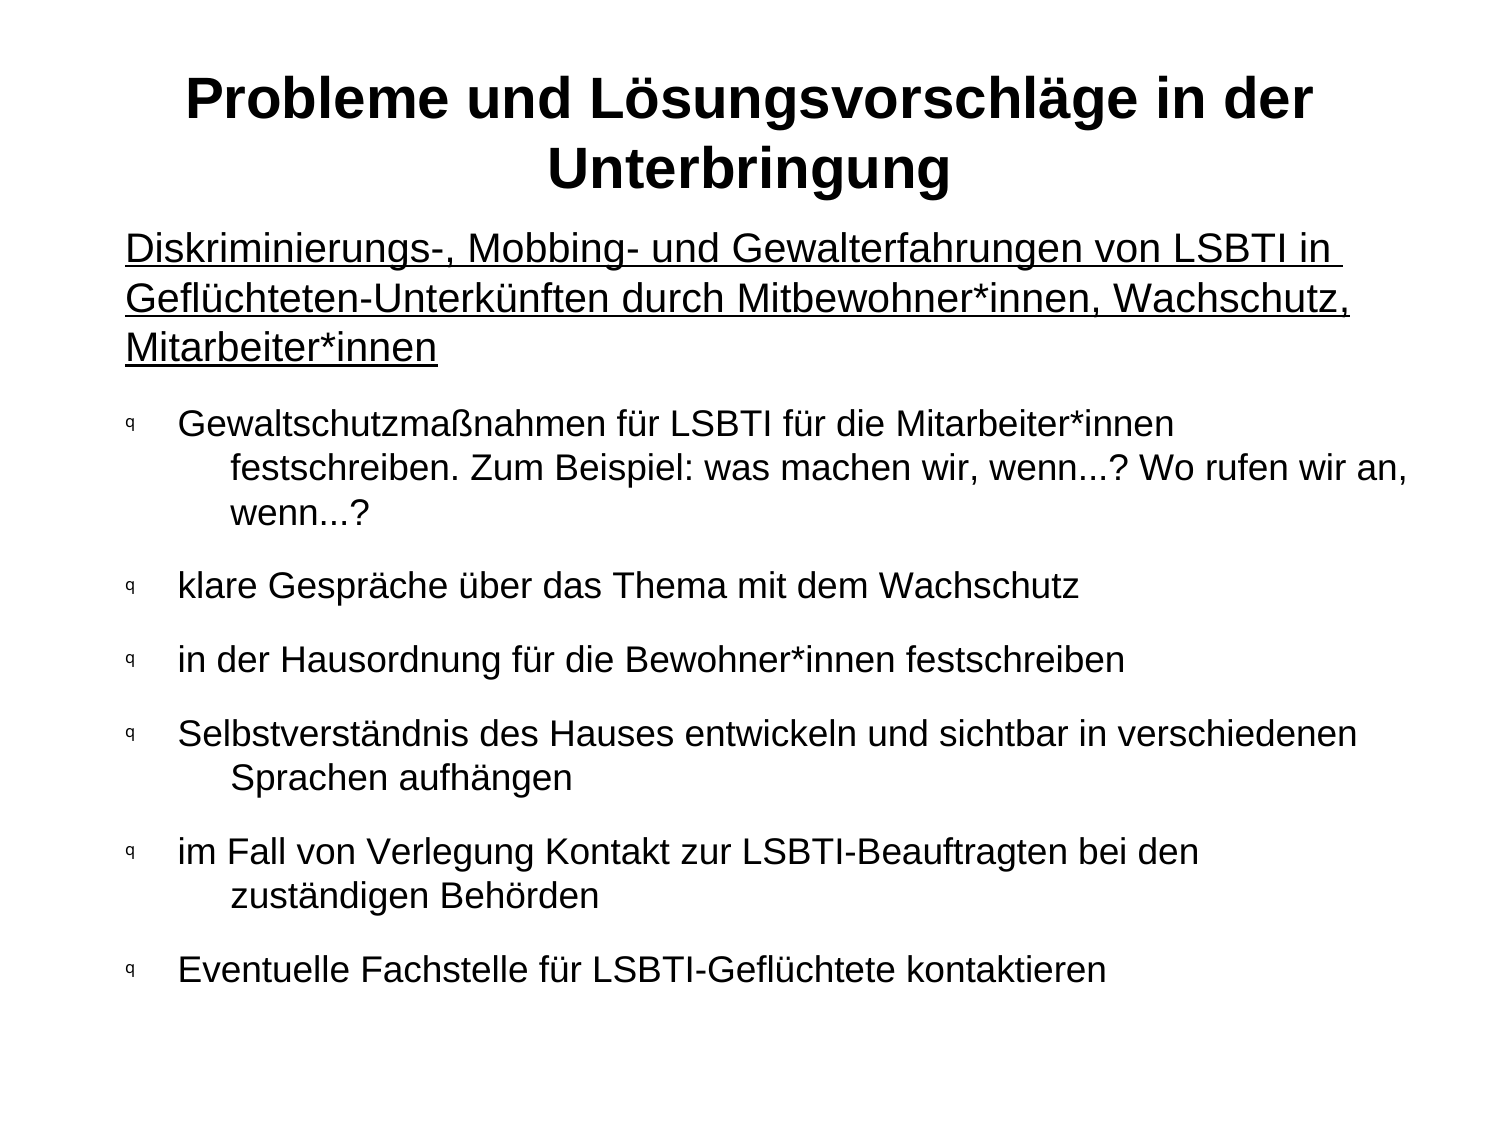

# Probleme und Lösungsvorschläge in der Unterbringung
Diskriminierungs-, Mobbing- und Gewalterfahrungen von LSBTI in Geflüchteten-Unterkünften durch Mitbewohner*innen, Wachschutz, Mitarbeiter*innen
Gewaltschutzmaßnahmen für LSBTI für die Mitarbeiter*innen festschreiben. Zum Beispiel: was machen wir, wenn...? Wo rufen wir an, wenn...?
klare Gespräche über das Thema mit dem Wachschutz
in der Hausordnung für die Bewohner*innen festschreiben
Selbstverständnis des Hauses entwickeln und sichtbar in verschiedenen Sprachen aufhängen
im Fall von Verlegung Kontakt zur LSBTI-Beauftragten bei den zuständigen Behörden
Eventuelle Fachstelle für LSBTI-Geflüchtete kontaktieren